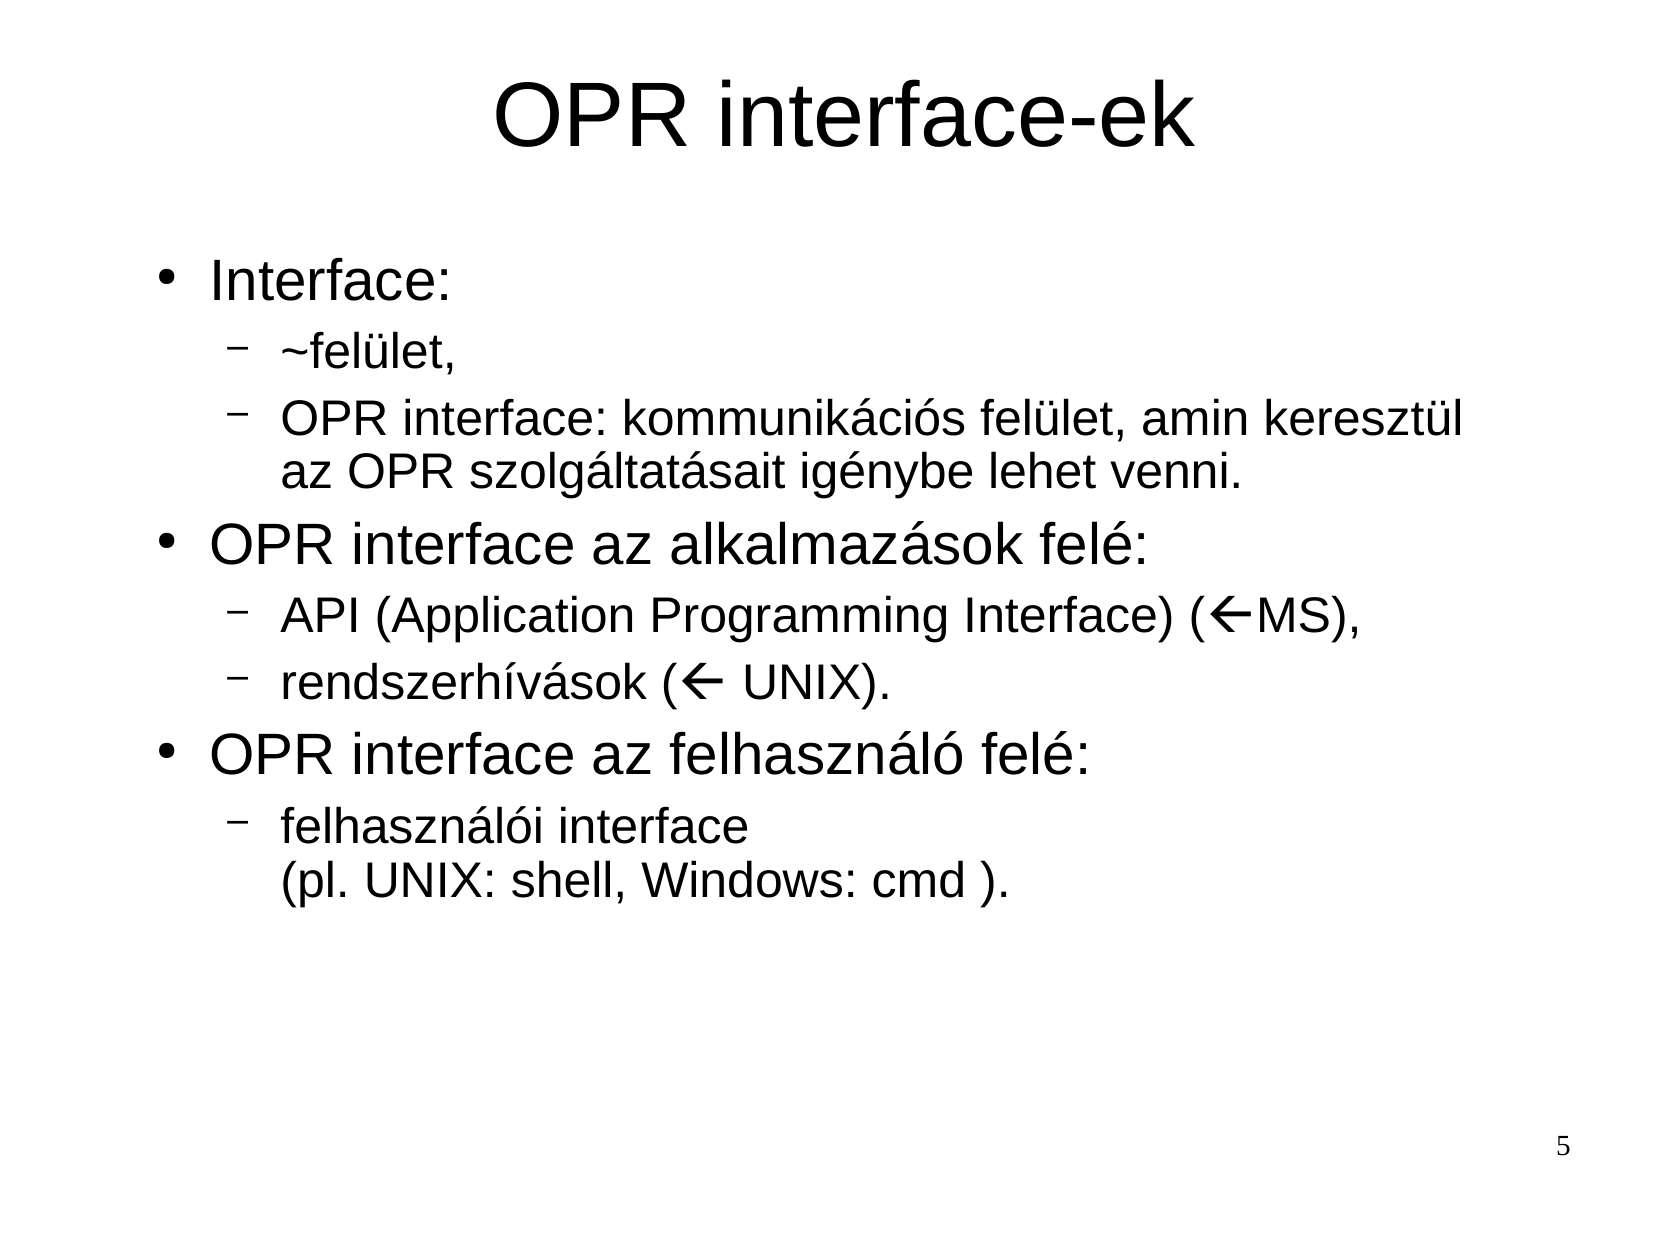

# OPR interface-ek
Interface:
~felület,
OPR interface: kommunikációs felület, amin keresztül az OPR szolgáltatásait igénybe lehet venni.
OPR interface az alkalmazások felé:
API (Application Programming Interface) (MS),
rendszerhívások ( UNIX).
OPR interface az felhasználó felé:
felhasználói interface
(pl. UNIX: shell, Windows: cmd ).
5